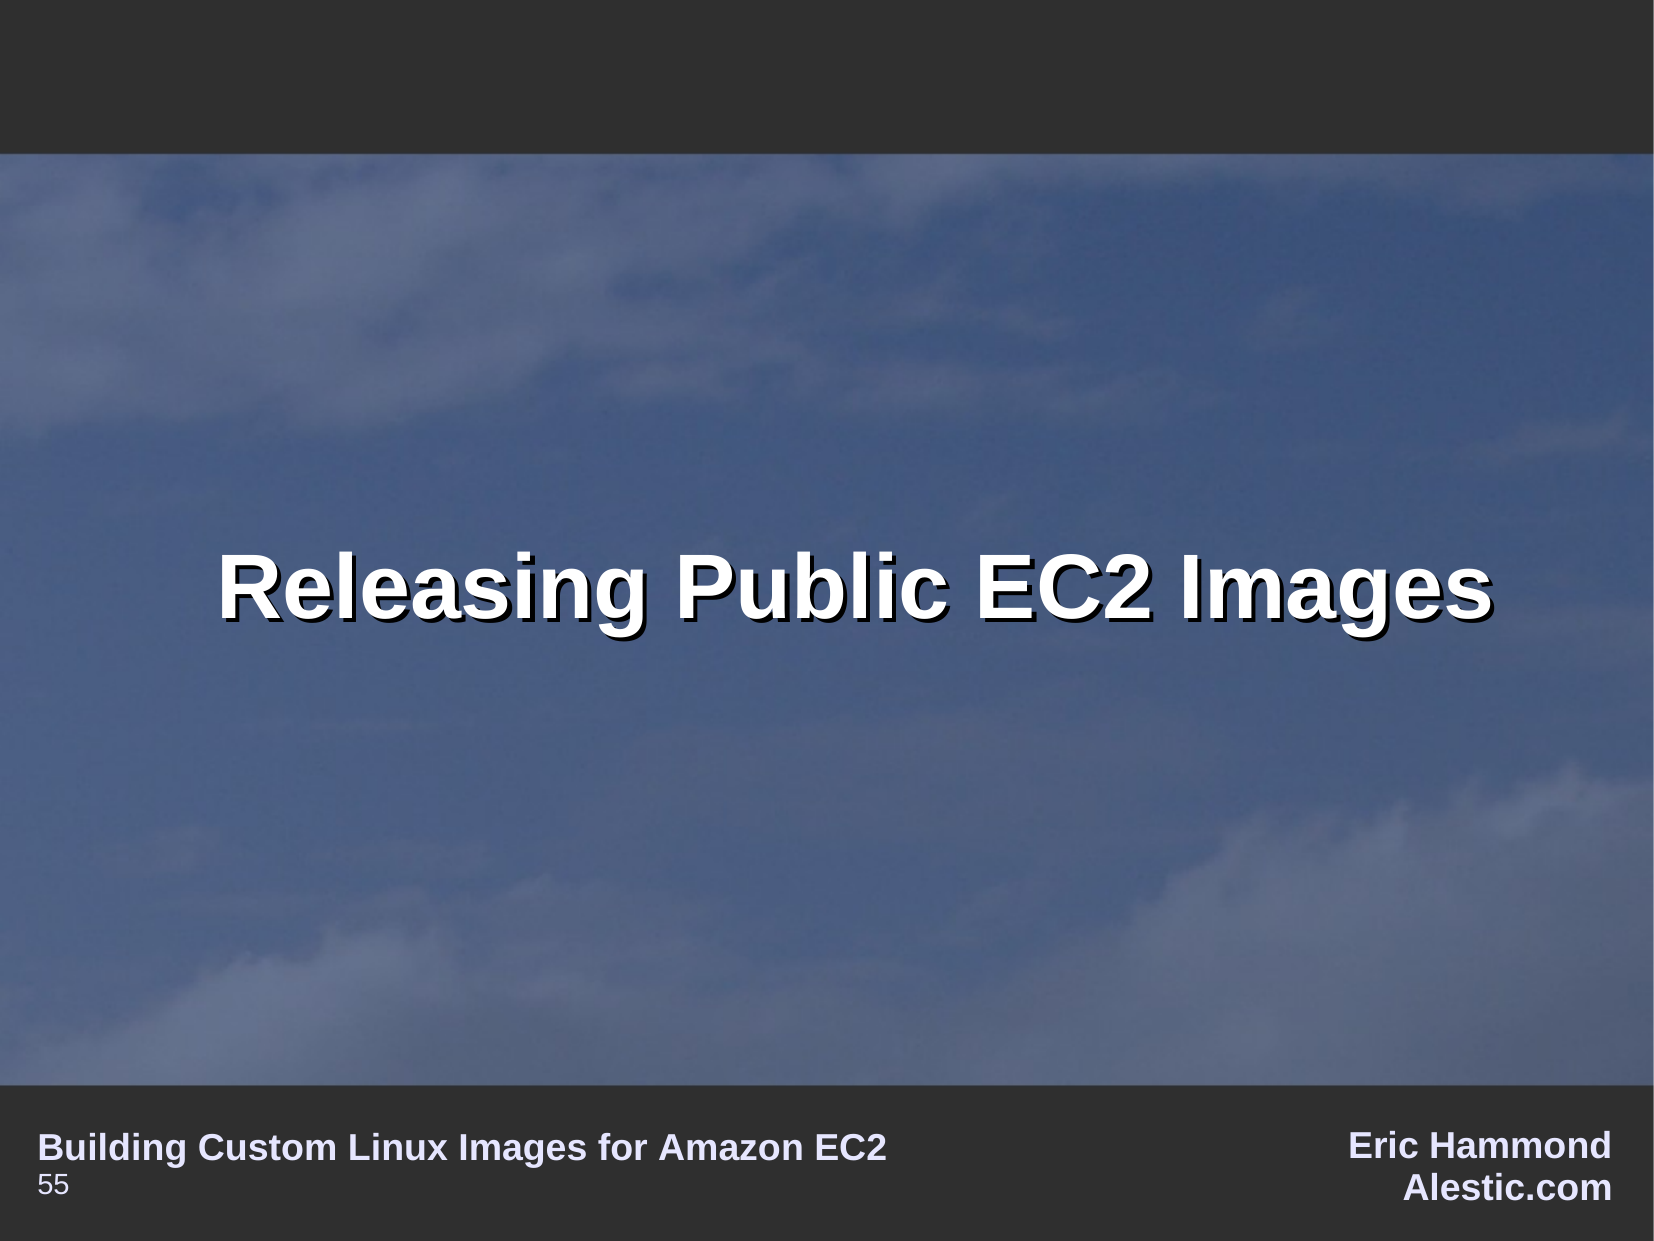

#
Releasing Public EC2 Images
55
Eric Hammond
Alestic.com